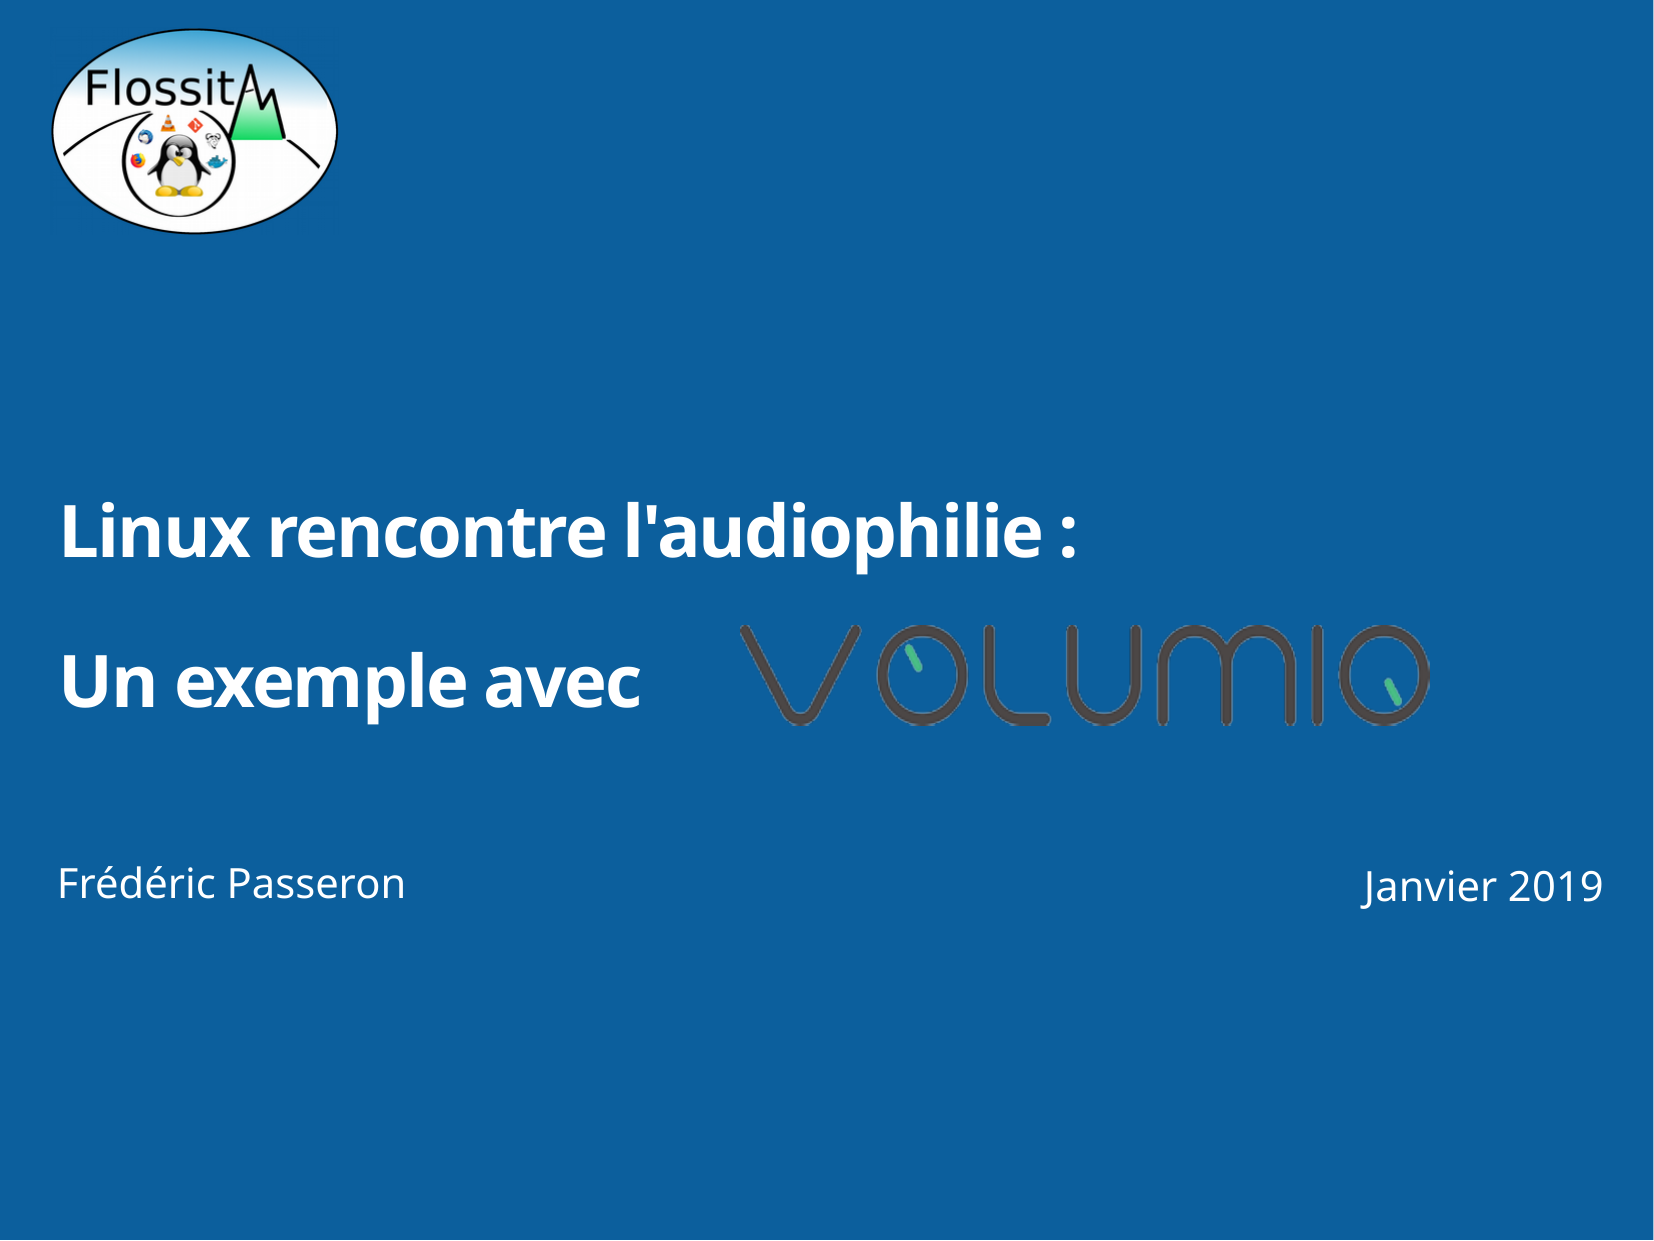

# Linux rencontre l'audiophilie : Un exemple avec
Frédéric Passeron
Janvier 2019